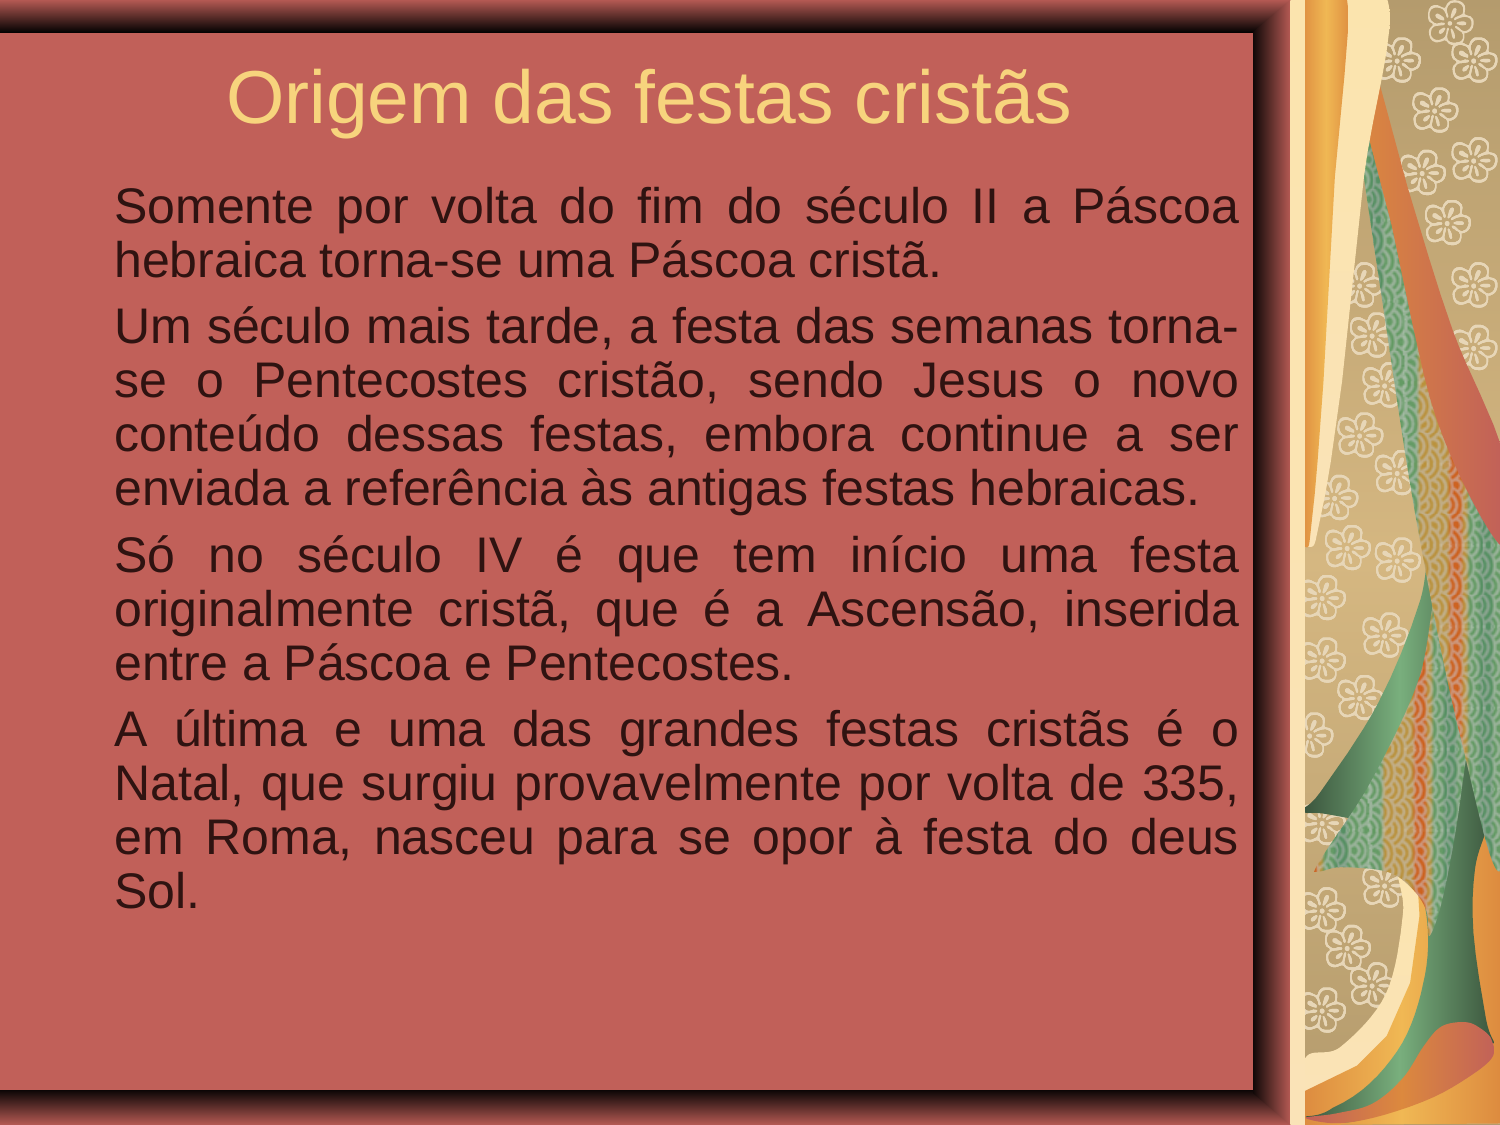

# Origem das festas cristãs
	Somente por volta do fim do século II a Páscoa hebraica torna-se uma Páscoa cristã.
	Um século mais tarde, a festa das semanas torna-se o Pentecostes cristão, sendo Jesus o novo conteúdo dessas festas, embora continue a ser enviada a referência às antigas festas hebraicas.
	Só no século IV é que tem início uma festa originalmente cristã, que é a Ascensão, inserida entre a Páscoa e Pentecostes.
	A última e uma das grandes festas cristãs é o Natal, que surgiu provavelmente por volta de 335, em Roma, nasceu para se opor à festa do deus Sol.